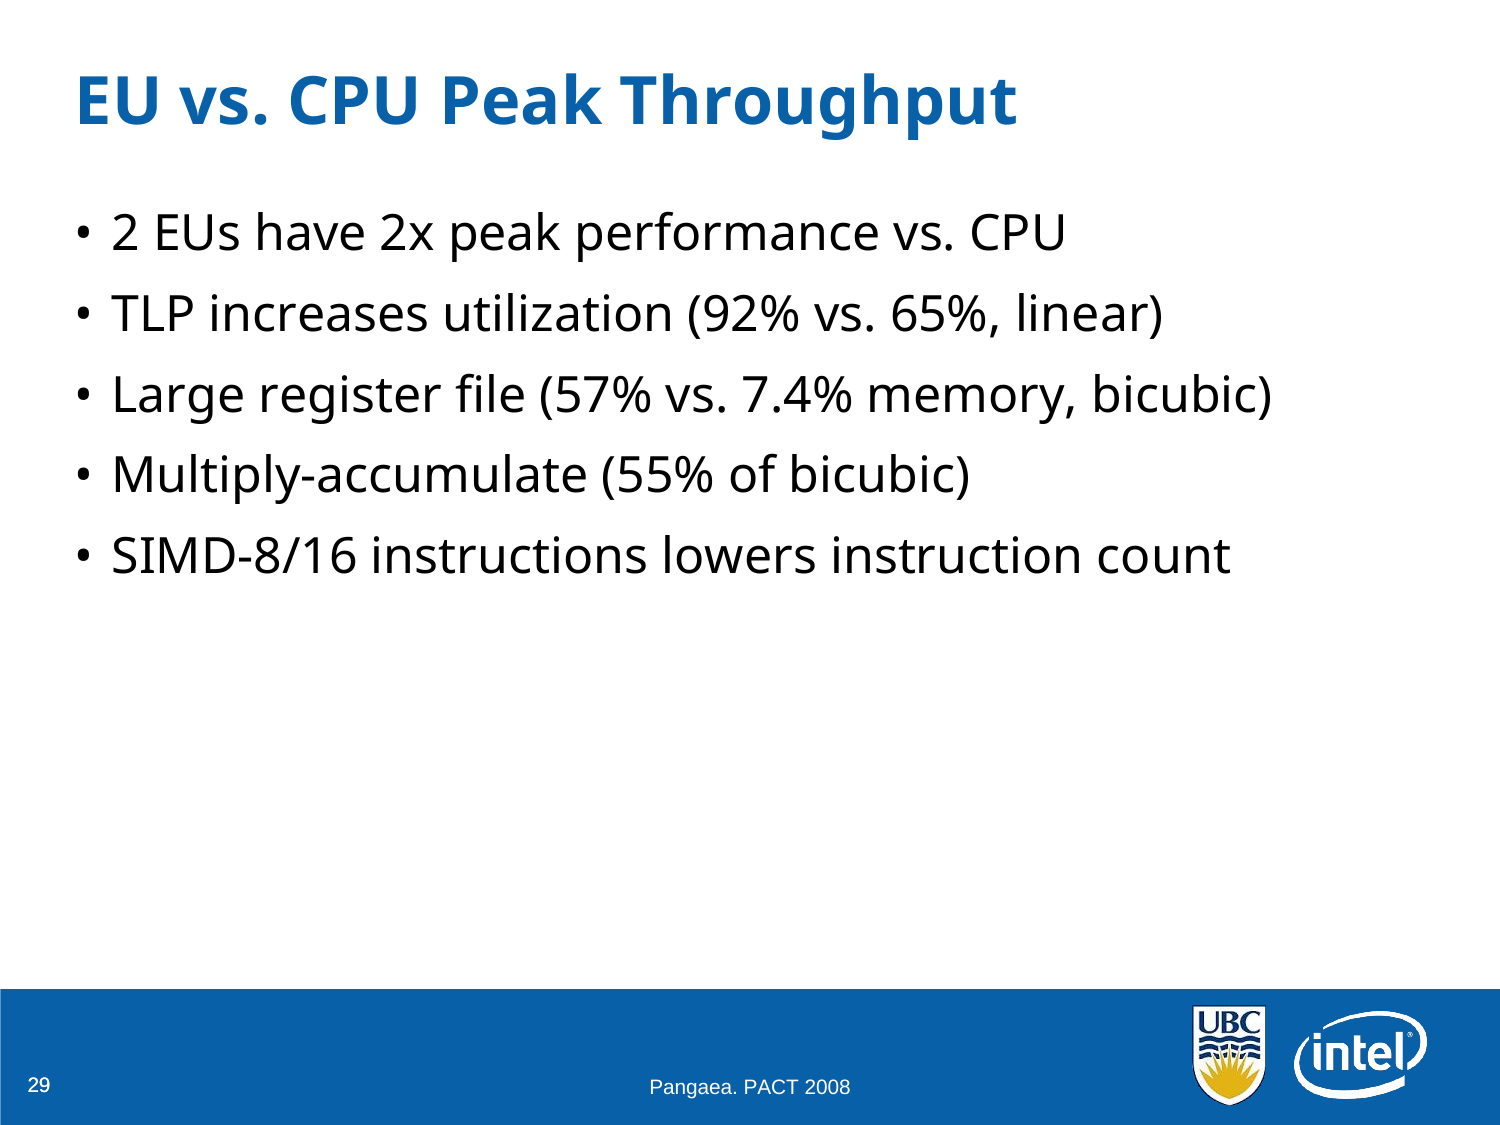

# EU vs. CPU Peak Throughput
2 EUs have 2x peak performance vs. CPU
TLP increases utilization (92% vs. 65%, linear)
Large register file (57% vs. 7.4% memory, bicubic)
Multiply-accumulate (55% of bicubic)
SIMD-8/16 instructions lowers instruction count